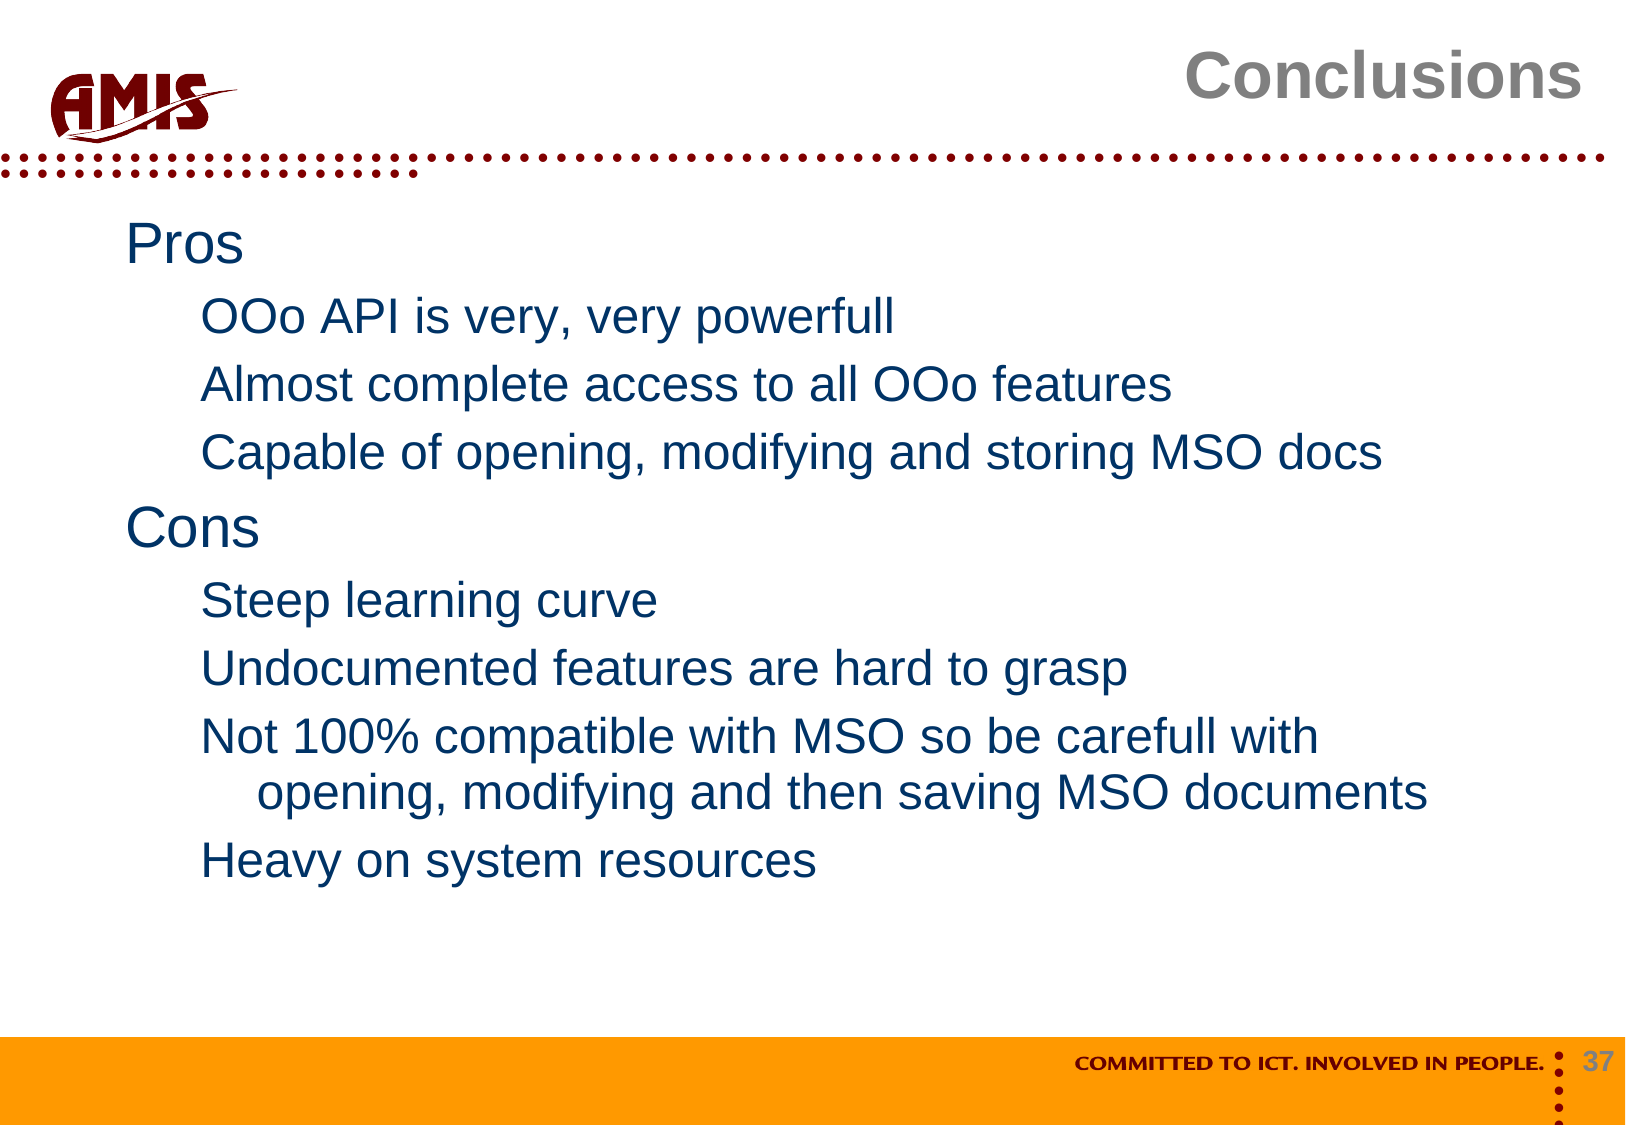

# Conclusions
Pros
OOo API is very, very powerfull
Almost complete access to all OOo features
Capable of opening, modifying and storing MSO docs
Cons
Steep learning curve
Undocumented features are hard to grasp
Not 100% compatible with MSO so be carefull with opening, modifying and then saving MSO documents
Heavy on system resources